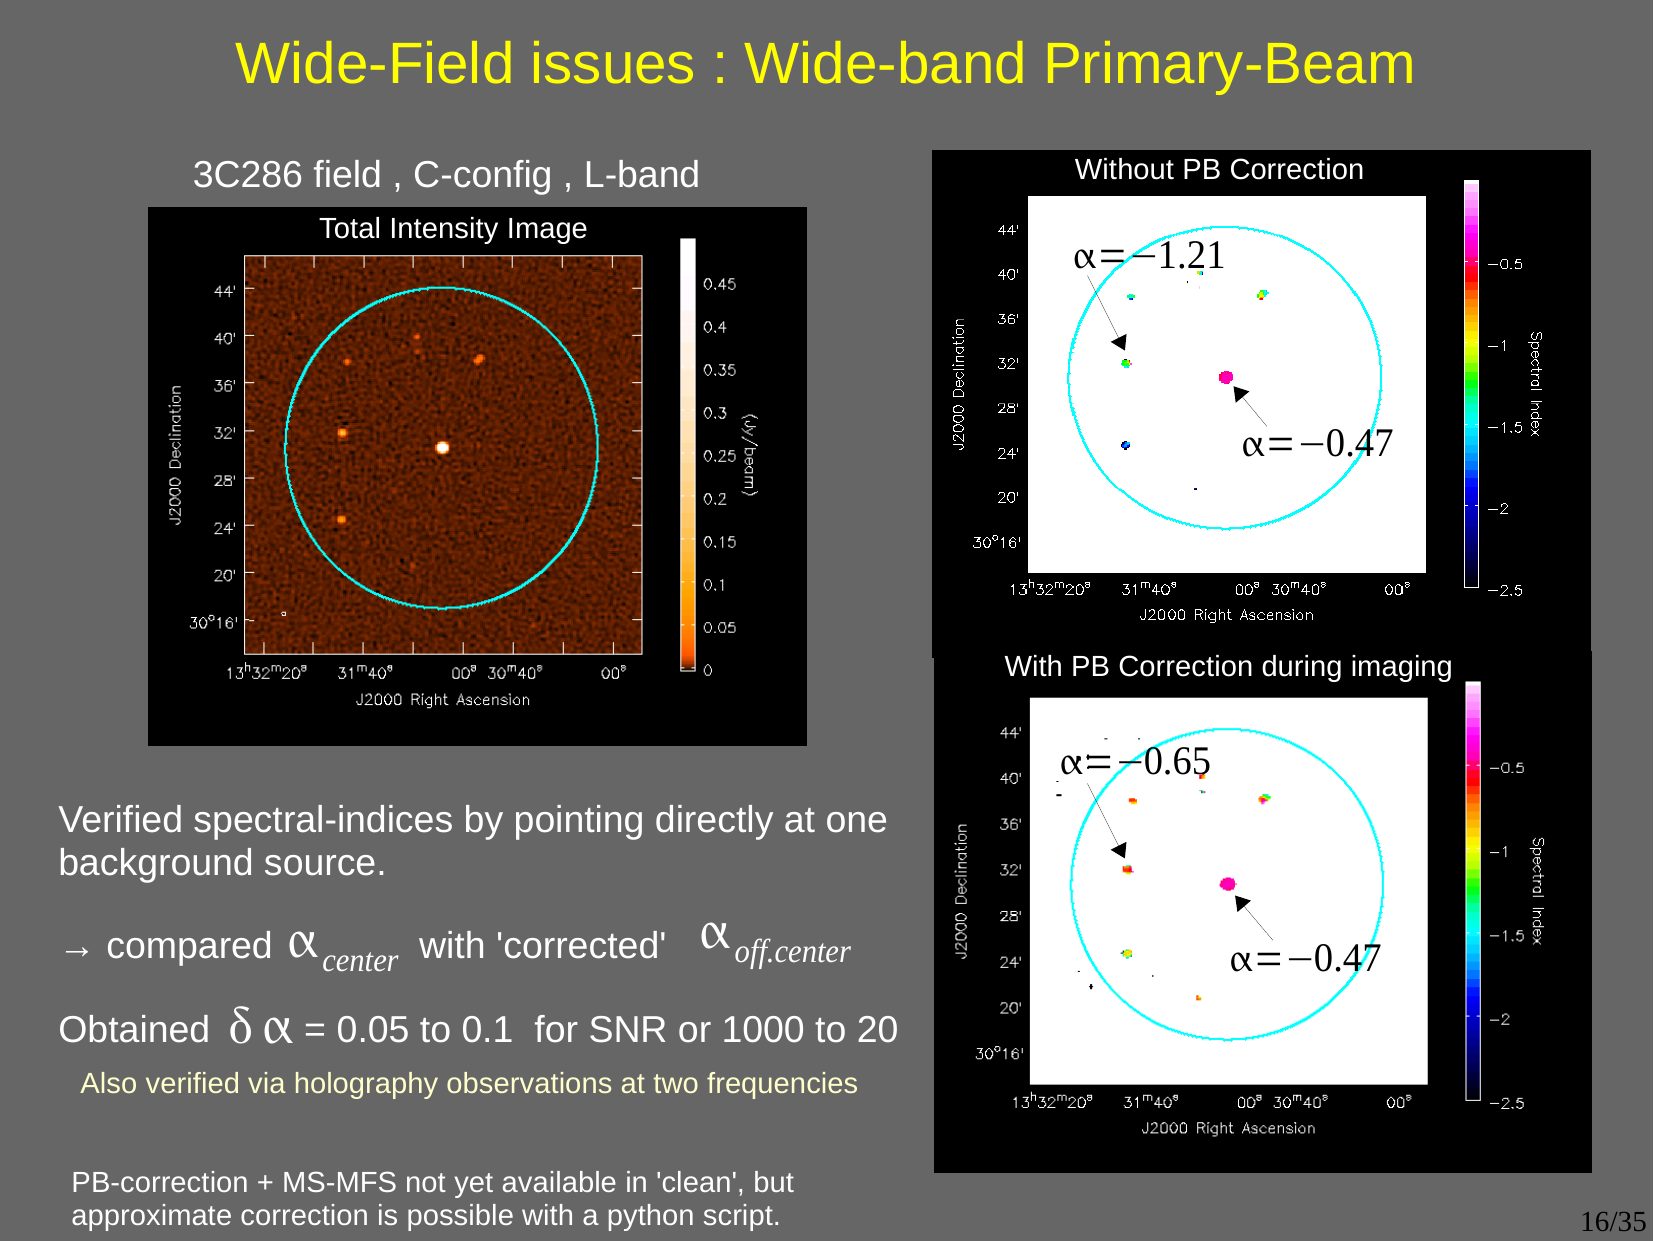

# Wide-Field issues : Wide-band Primary-Beam
3C286 field , C-config , L-band
Without PB Correction
Total Intensity Image
With PB Correction during imaging
Verified spectral-indices by pointing directly at one background source.
→ compared with 'corrected'
Obtained = 0.05 to 0.1 for SNR or 1000 to 20
Also verified via holography observations at two frequencies
PB-correction + MS-MFS not yet available in 'clean', but approximate correction is possible with a python script.
16